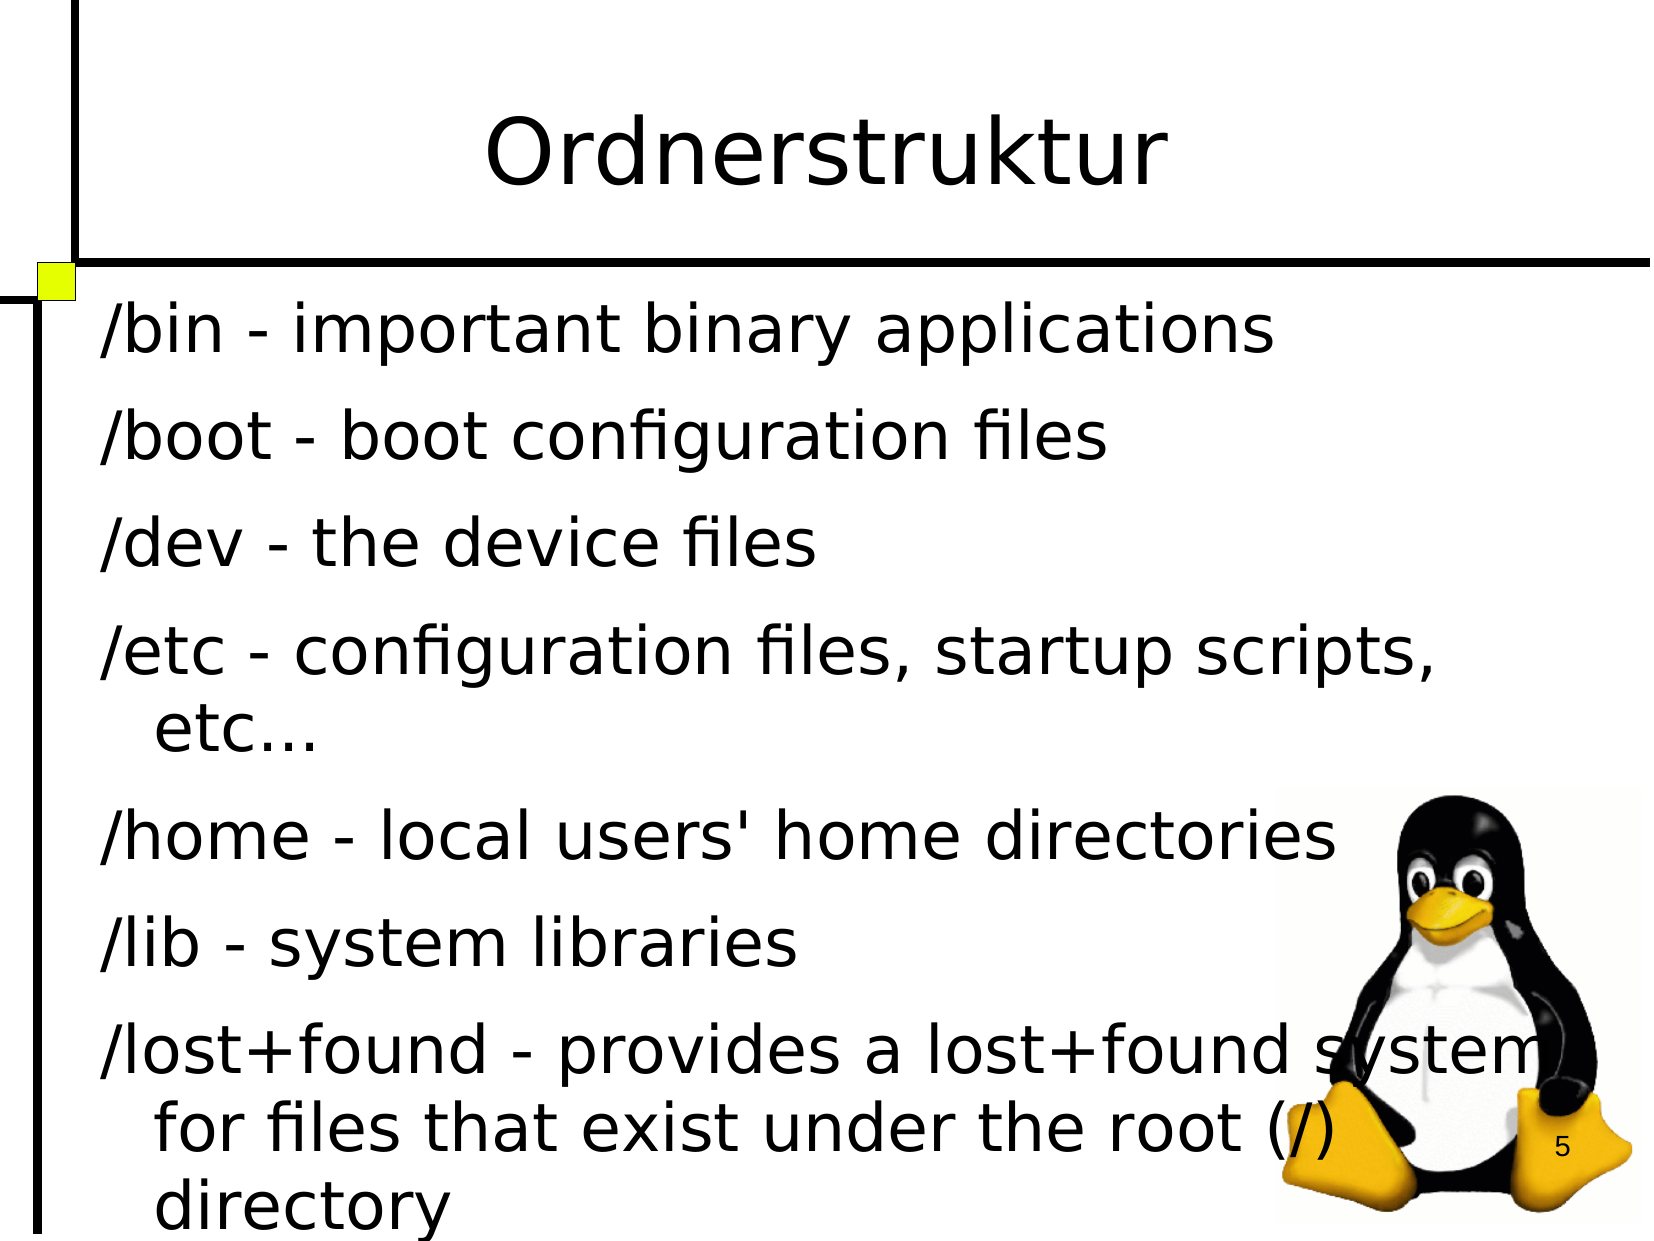

# Ordnerstruktur
/bin - important binary applications
/boot - boot configuration files
/dev - the device files
/etc - configuration files, startup scripts, etc...
/home - local users' home directories
/lib - system libraries
/lost+found - provides a lost+found system for files that exist under the root (/) directory
5